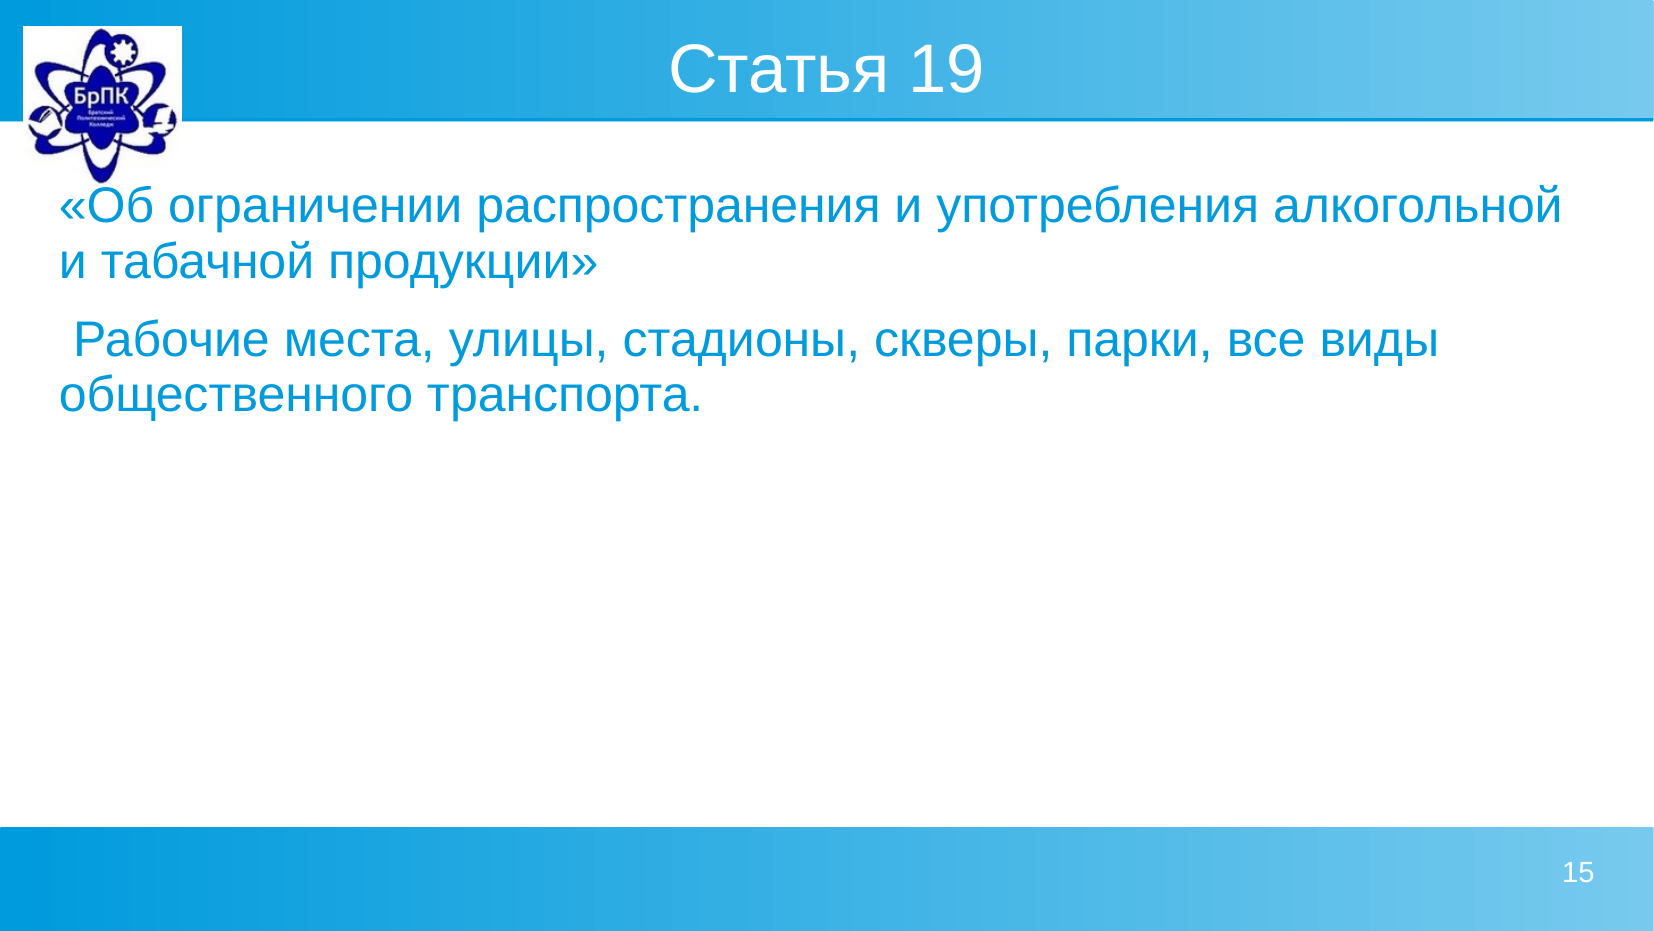

# Статья 19
«Об ограничении распространения и употребления алкогольной и табачной продукции»
 Рабочие места, улицы, стадионы, скверы, парки, все виды общественного транспорта.
15